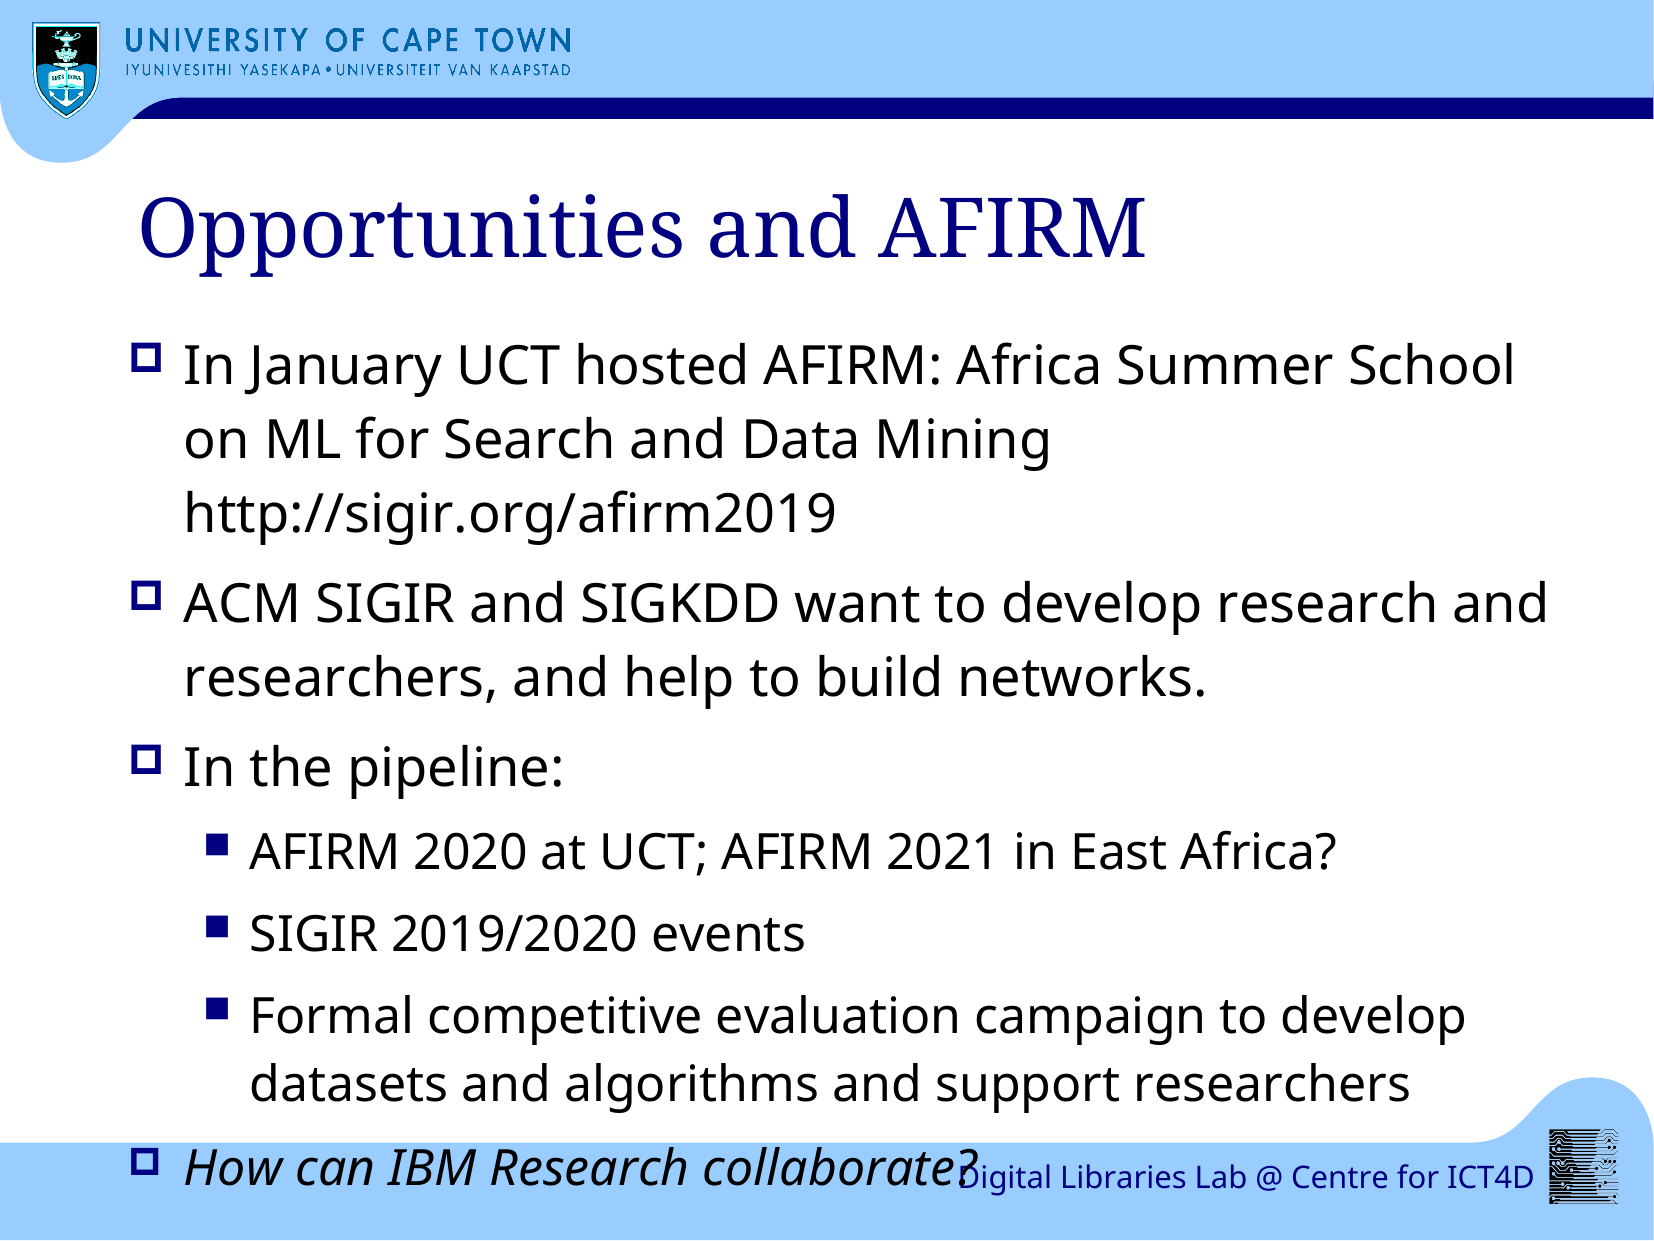

# Opportunities and AFIRM
In January UCT hosted AFIRM: Africa Summer School on ML for Search and Data Mining
http://sigir.org/afirm2019
ACM SIGIR and SIGKDD want to develop research and researchers, and help to build networks.
In the pipeline:
AFIRM 2020 at UCT; AFIRM 2021 in East Africa?
SIGIR 2019/2020 events
Formal competitive evaluation campaign to develop datasets and algorithms and support researchers
How can IBM Research collaborate?